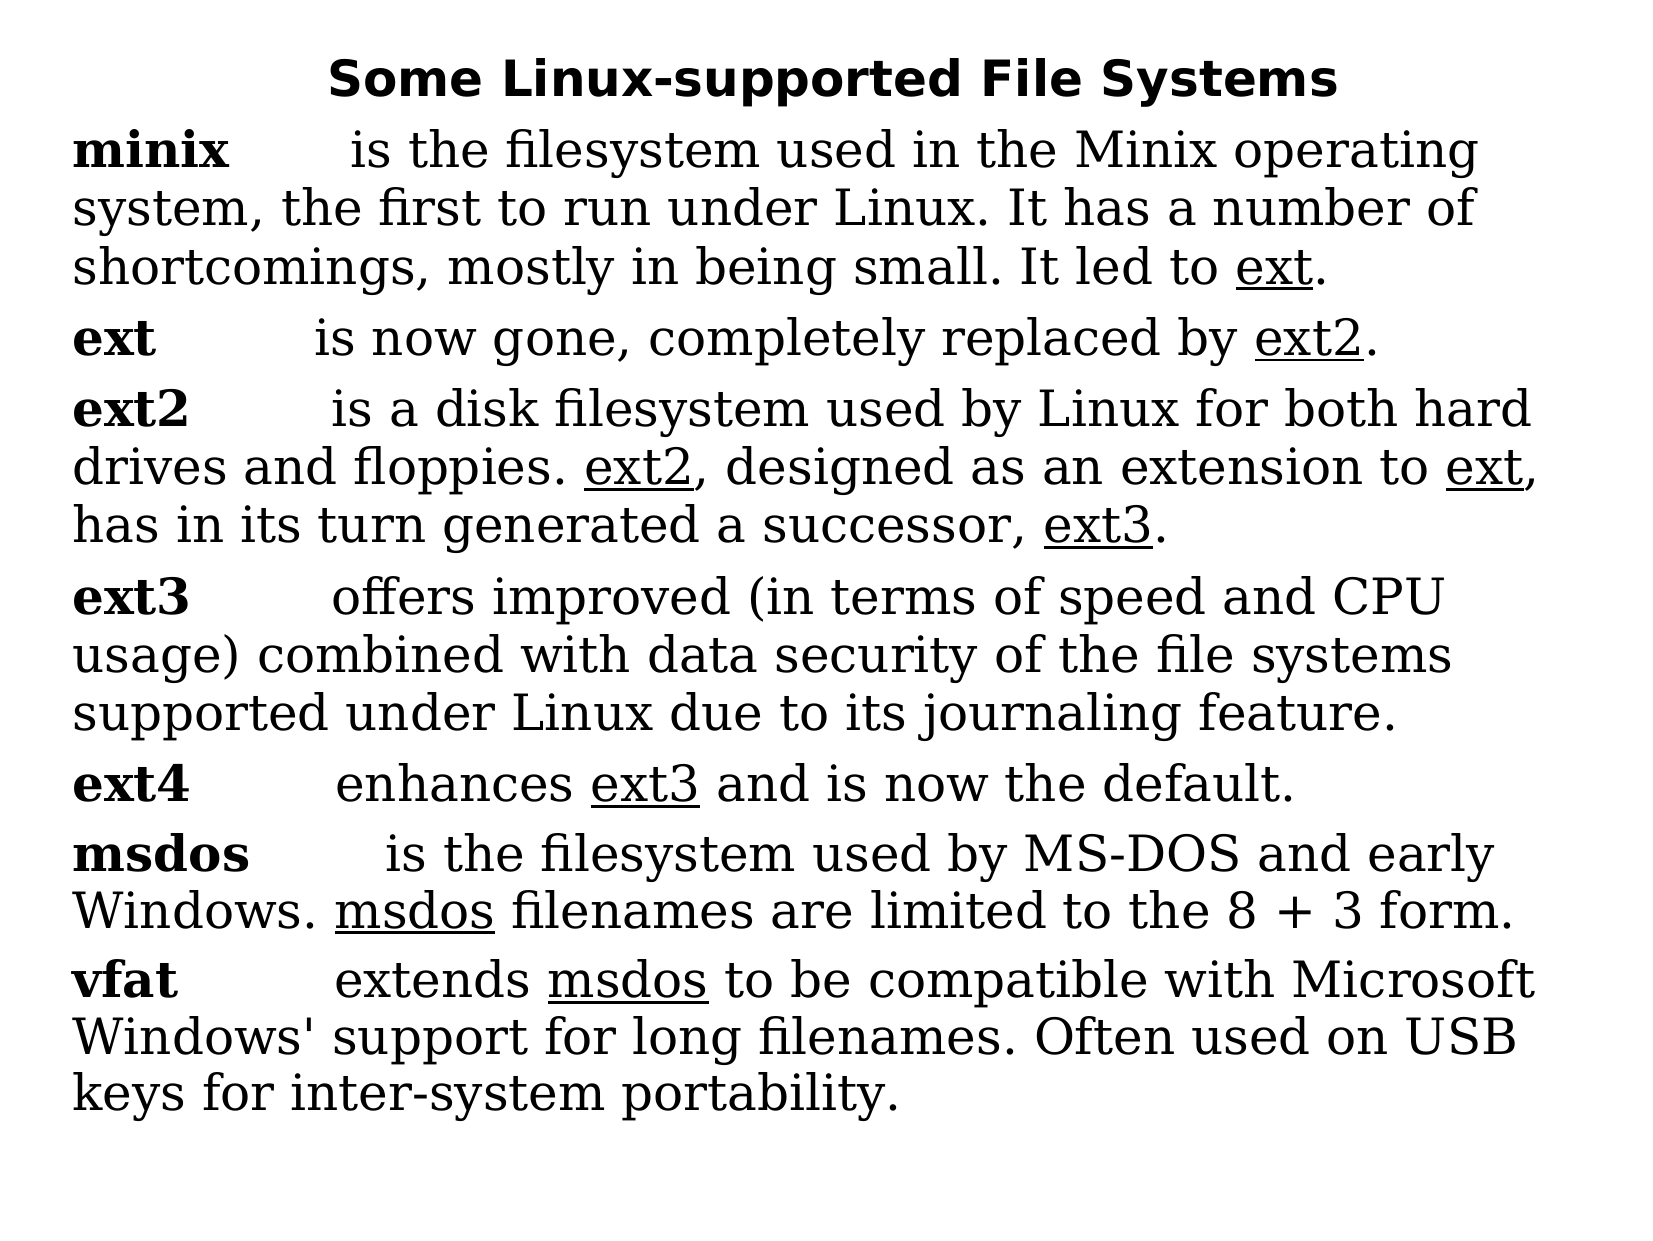

Some Linux-supported File Systems
minix       is the filesystem used in the Minix operating system, the first to run under Linux. It has a number of shortcomings, mostly in being small. It led to ext.
ext         is now gone, completely replaced by ext2.
ext2        is a disk filesystem used by Linux for both hard drives and floppies. ext2, designed as an extension to ext, has in its turn generated a successor, ext3.
ext3        offers improved (in terms of speed and CPU usage) combined with data security of the file systems supported under Linux due to its journaling feature.
ext4         enhances ext3 and is now the default.
msdos      is the filesystem used by MS-DOS and early Windows. msdos filenames are limited to the 8 + 3 form.
vfat         extends msdos to be compatible with Microsoft Windows' support for long filenames. Often used on USB keys for inter-system portability.